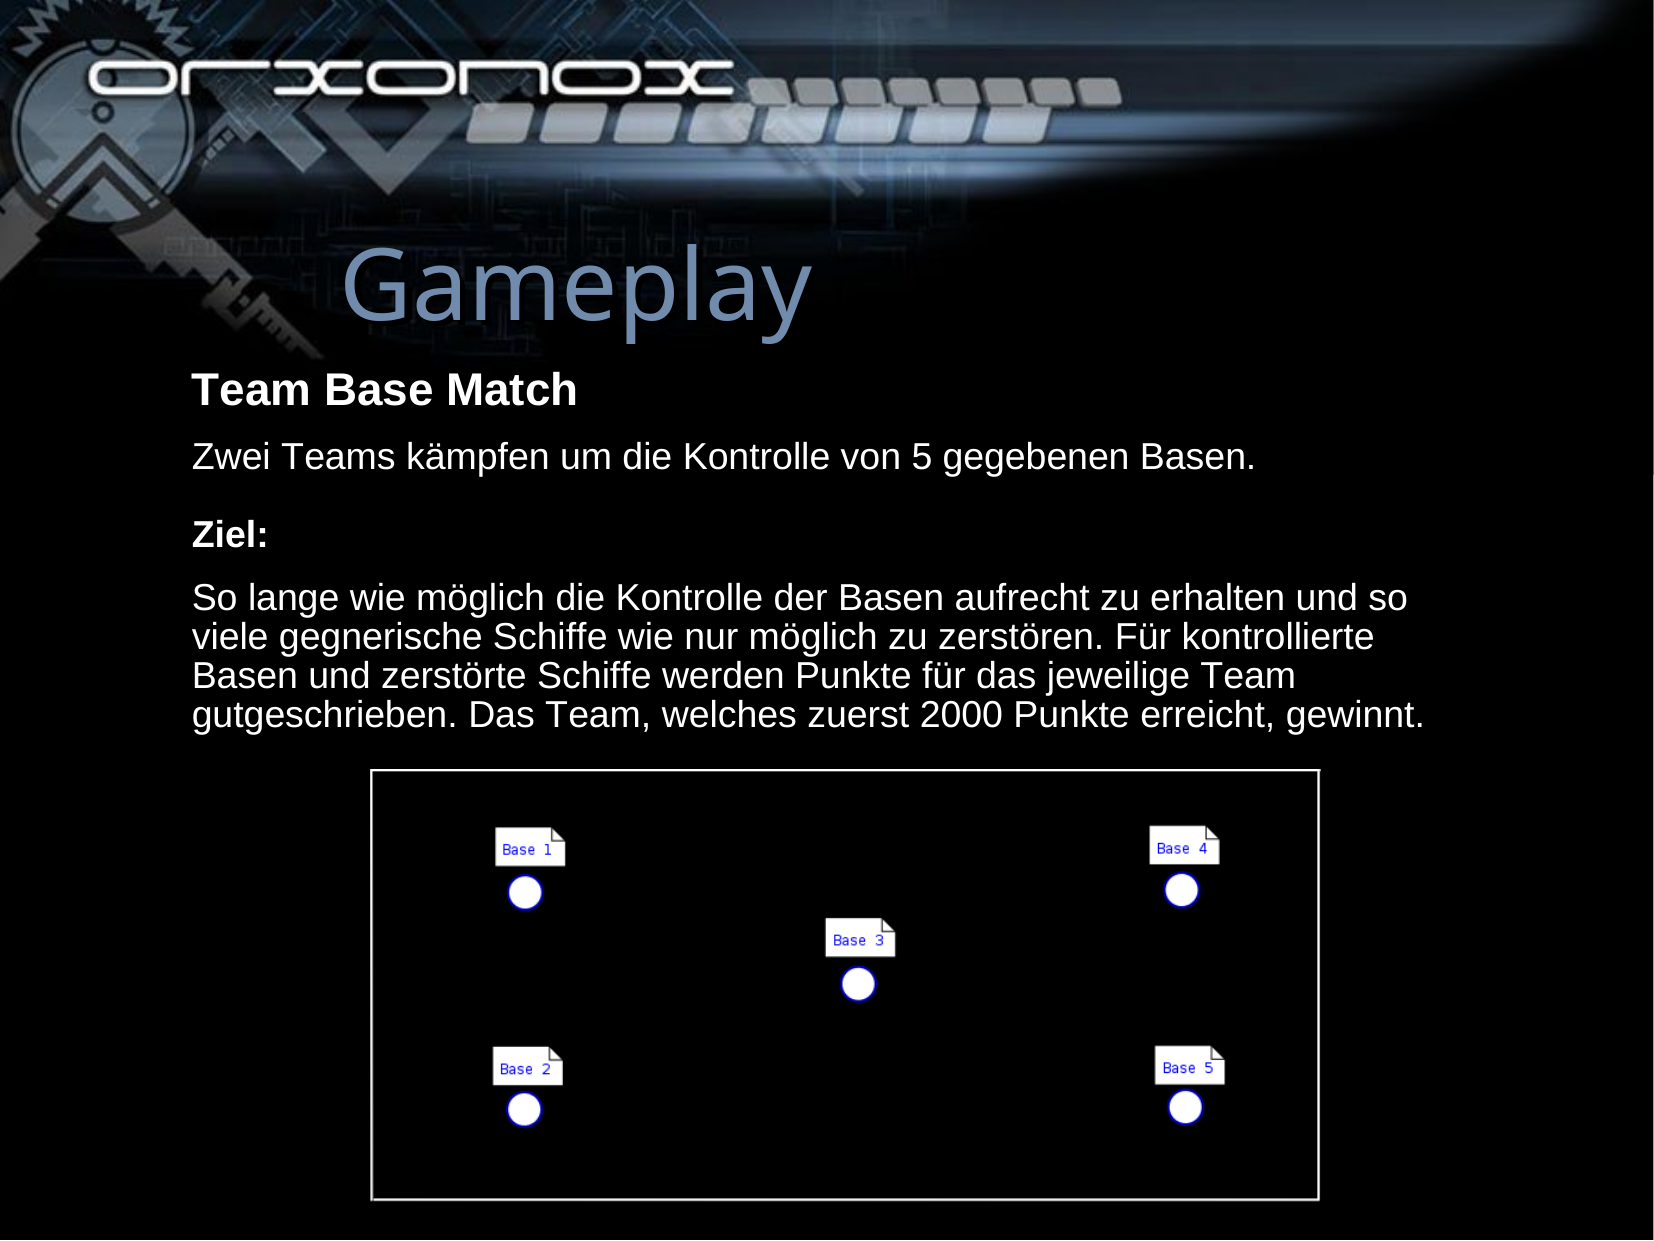

Gameplay
Team Base Match
Zwei Teams kämpfen um die Kontrolle von 5 gegebenen Basen.
Ziel:
So lange wie möglich die Kontrolle der Basen aufrecht zu erhalten und so viele gegnerische Schiffe wie nur möglich zu zerstören. Für kontrollierte Basen und zerstörte Schiffe werden Punkte für das jeweilige Team gutgeschrieben. Das Team, welches zuerst 2000 Punkte erreicht, gewinnt.